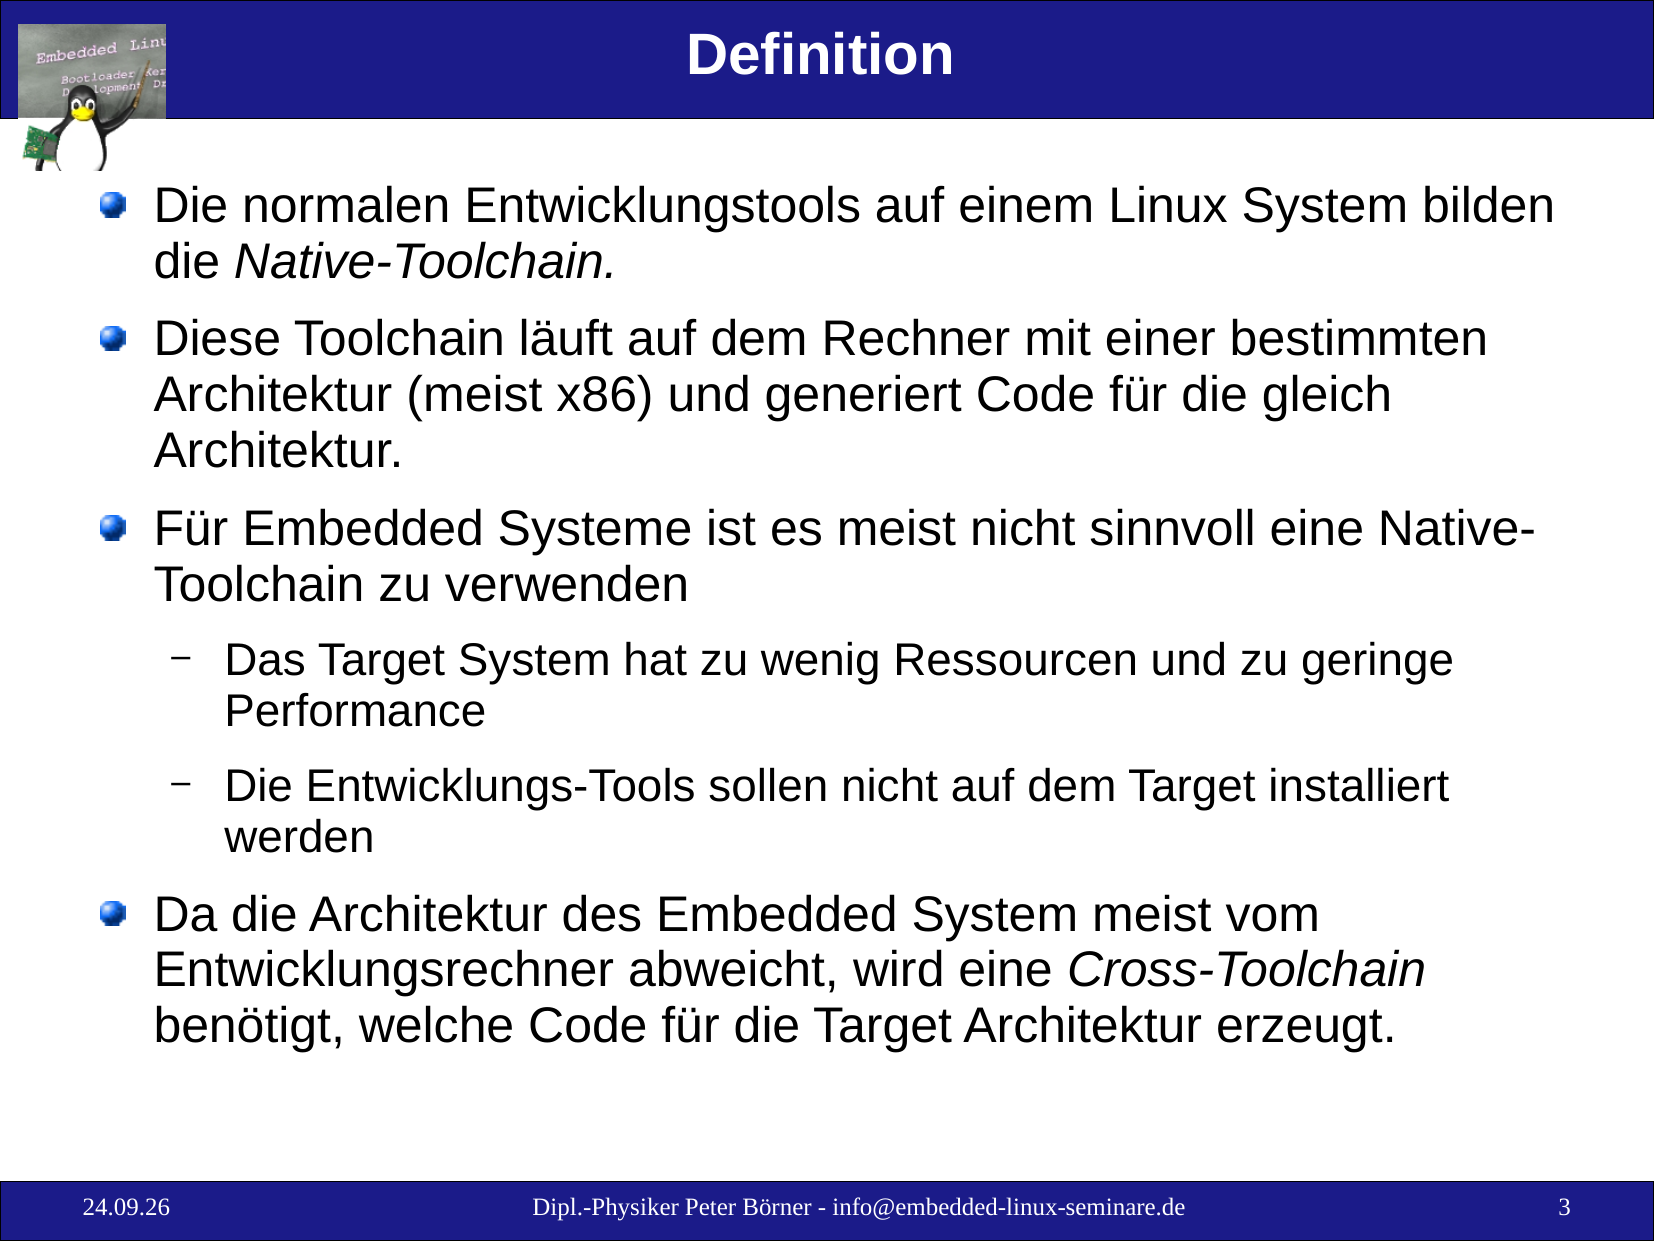

# Definition
Die normalen Entwicklungstools auf einem Linux System bilden die Native-Toolchain.
Diese Toolchain läuft auf dem Rechner mit einer bestimmten Architektur (meist x86) und generiert Code für die gleich Architektur.
Für Embedded Systeme ist es meist nicht sinnvoll eine Native-Toolchain zu verwenden
Das Target System hat zu wenig Ressourcen und zu geringe Performance
Die Entwicklungs-Tools sollen nicht auf dem Target installiert werden
Da die Architektur des Embedded System meist vom Entwicklungsrechner abweicht, wird eine Cross-Toolchain benötigt, welche Code für die Target Architektur erzeugt.
 Dipl.-Physiker Peter Börner - info@embedded-linux-seminare.de
3